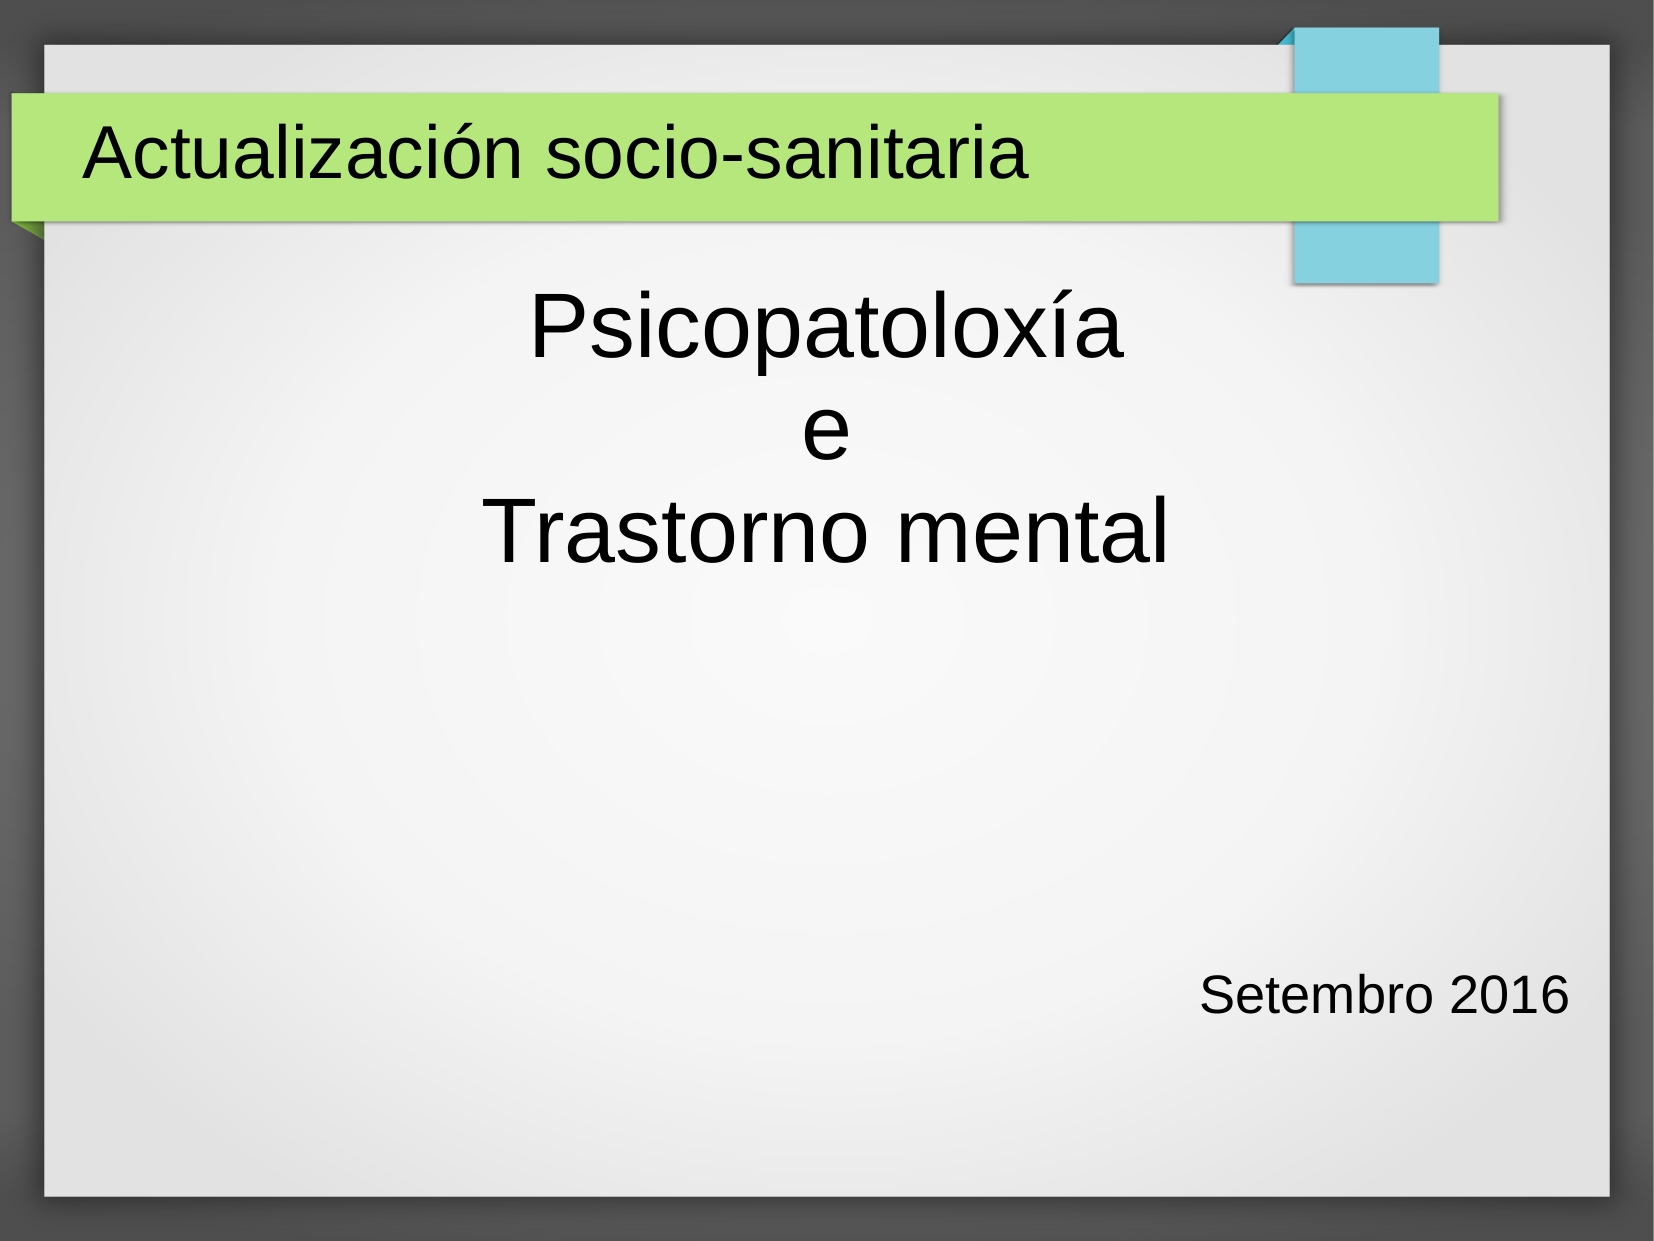

# Actualización socio-sanitaria
Psicopatoloxía
e
Trastorno mental
Setembro 2016